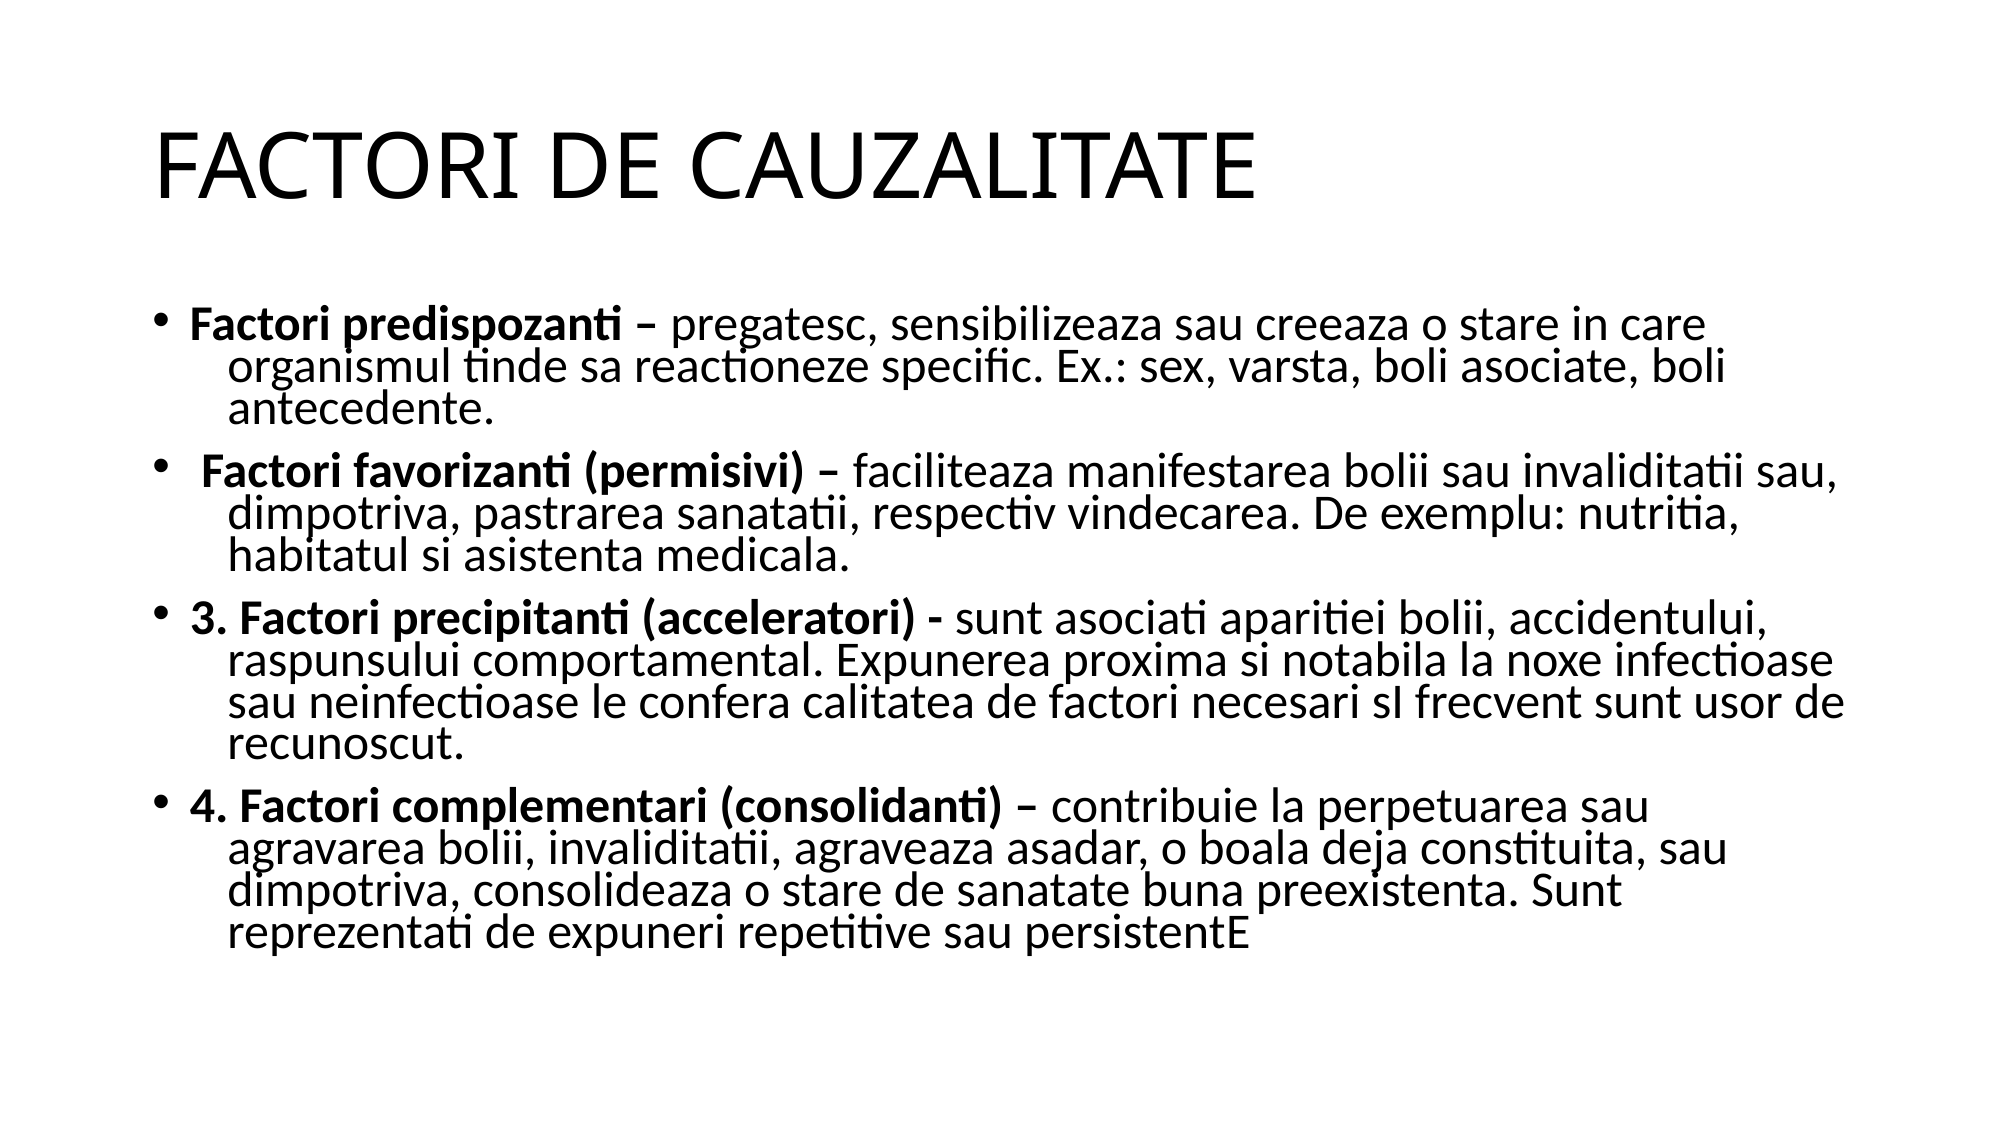

# FACTORI DE CAUZALITATE
Factori predispozanti – pregatesc, sensibilizeaza sau creeaza o stare in care organismul tinde sa reactioneze specific. Ex.: sex, varsta, boli asociate, boli antecedente.
 Factori favorizanti (permisivi) – faciliteaza manifestarea bolii sau invaliditatii sau, dimpotriva, pastrarea sanatatii, respectiv vindecarea. De exemplu: nutritia, habitatul si asistenta medicala.
3. Factori precipitanti (acceleratori) - sunt asociati aparitiei bolii, accidentului, raspunsului comportamental. Expunerea proxima si notabila la noxe infectioase sau neinfectioase le confera calitatea de factori necesari sI frecvent sunt usor de recunoscut.
4. Factori complementari (consolidanti) – contribuie la perpetuarea sau agravarea bolii, invaliditatii, agraveaza asadar, o boala deja constituita, sau dimpotriva, consolideaza o stare de sanatate buna preexistenta. Sunt reprezentati de expuneri repetitive sau persistentE